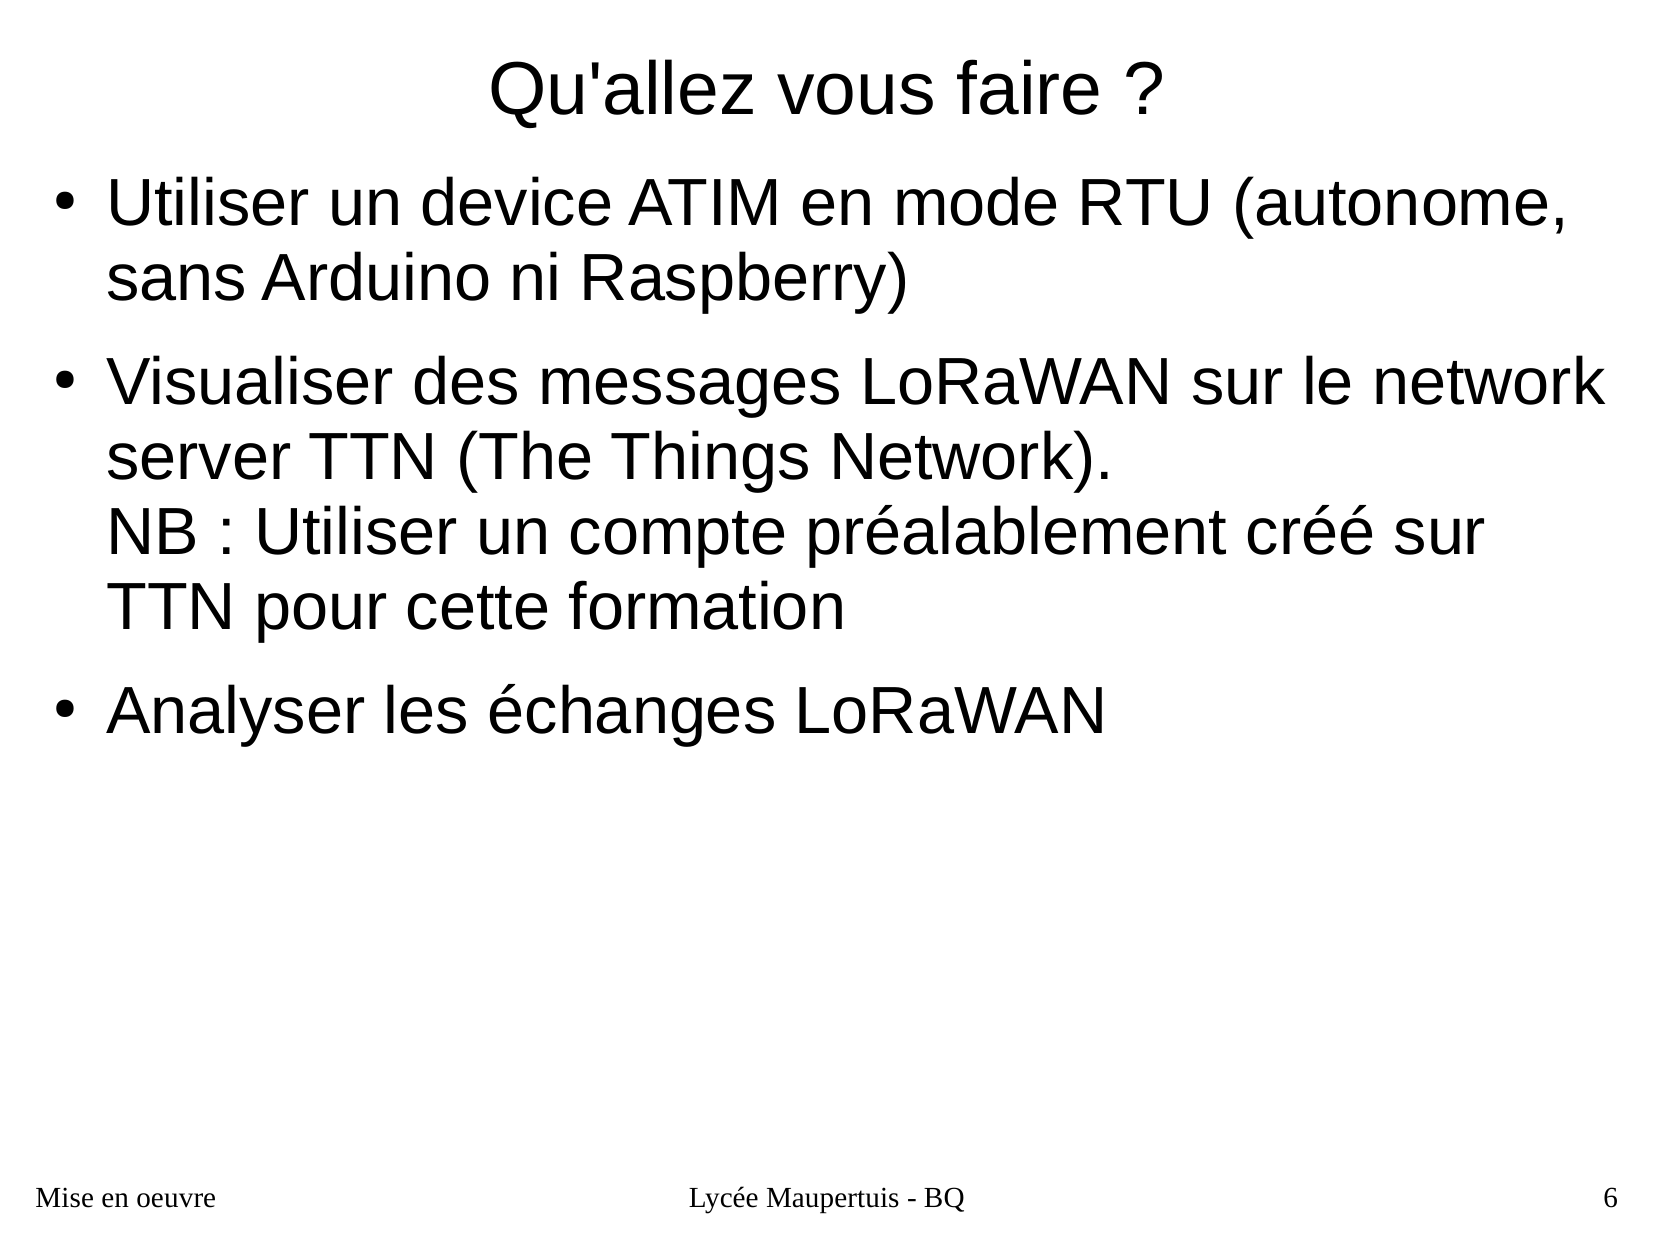

# Qu'allez vous faire ?
Utiliser un device ATIM en mode RTU (autonome, sans Arduino ni Raspberry)
Visualiser des messages LoRaWAN sur le network server TTN (The Things Network).
NB : Utiliser un compte préalablement créé sur TTN pour cette formation
Analyser les échanges LoRaWAN
Mise en oeuvre
Lycée Maupertuis - BQ
6